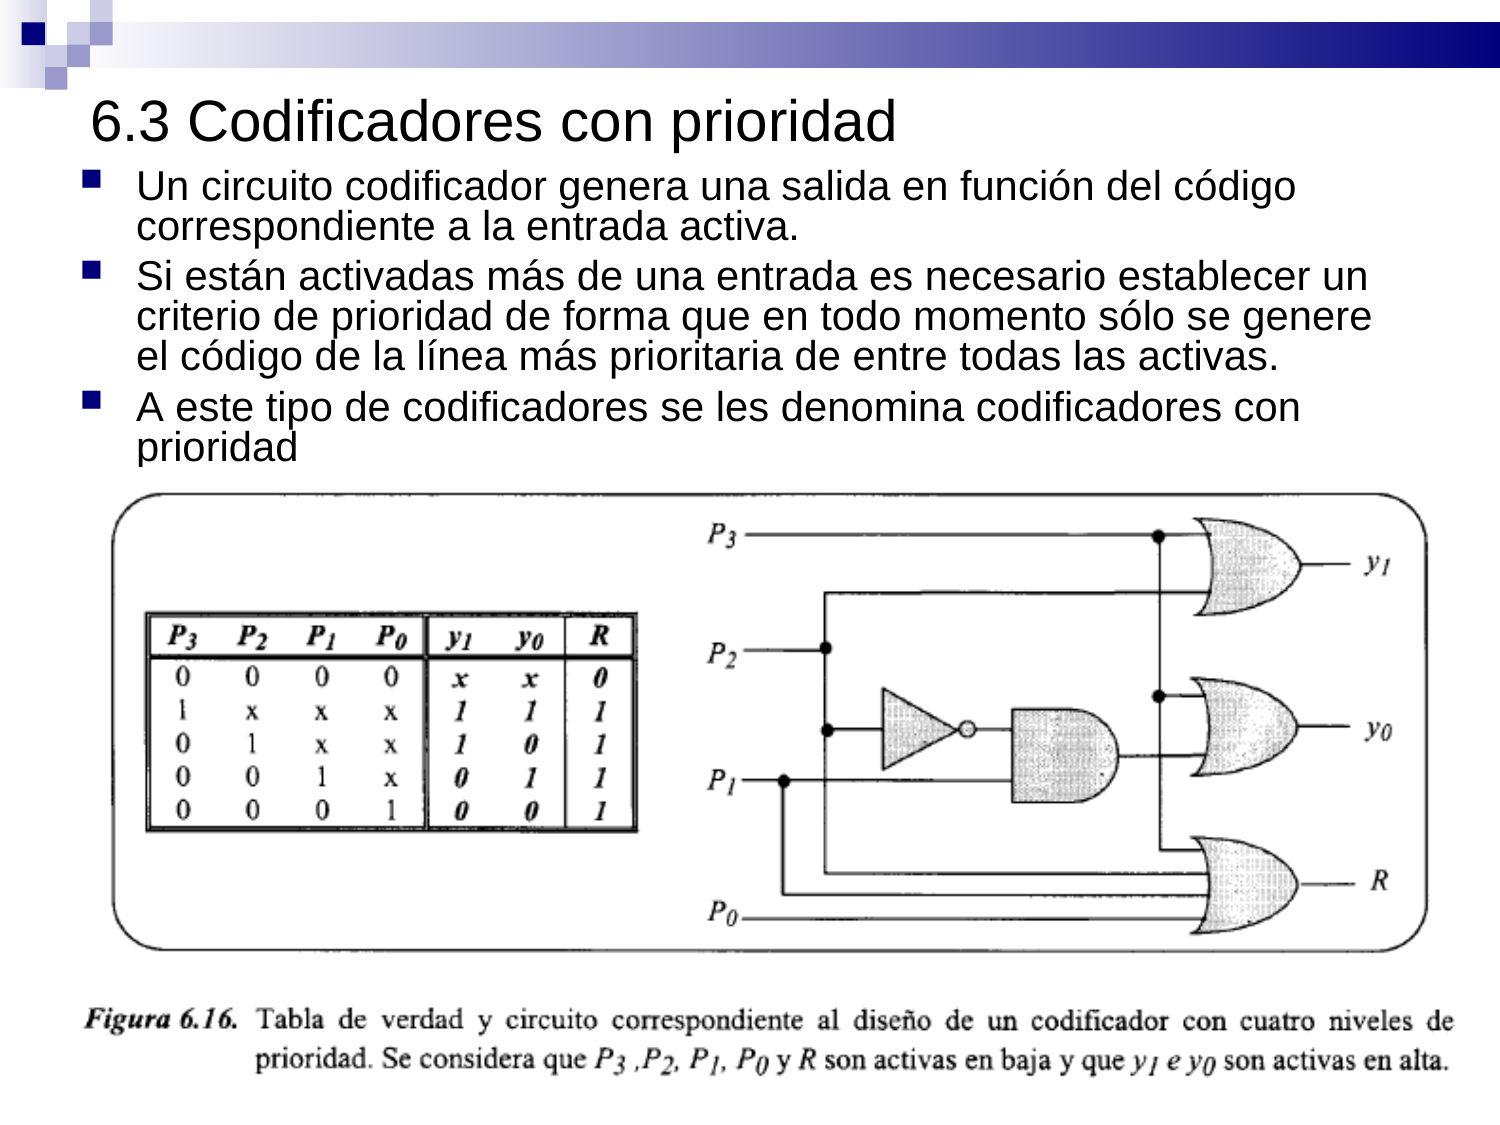

# 6.3 Codificadores con prioridad
Un circuito codificador genera una salida en función del código correspondiente a la entrada activa.
Si están activadas más de una entrada es necesario establecer un criterio de prioridad de forma que en todo momento sólo se genere el código de la línea más prioritaria de entre todas las activas.
A este tipo de codificadores se les denomina codificadores con prioridad